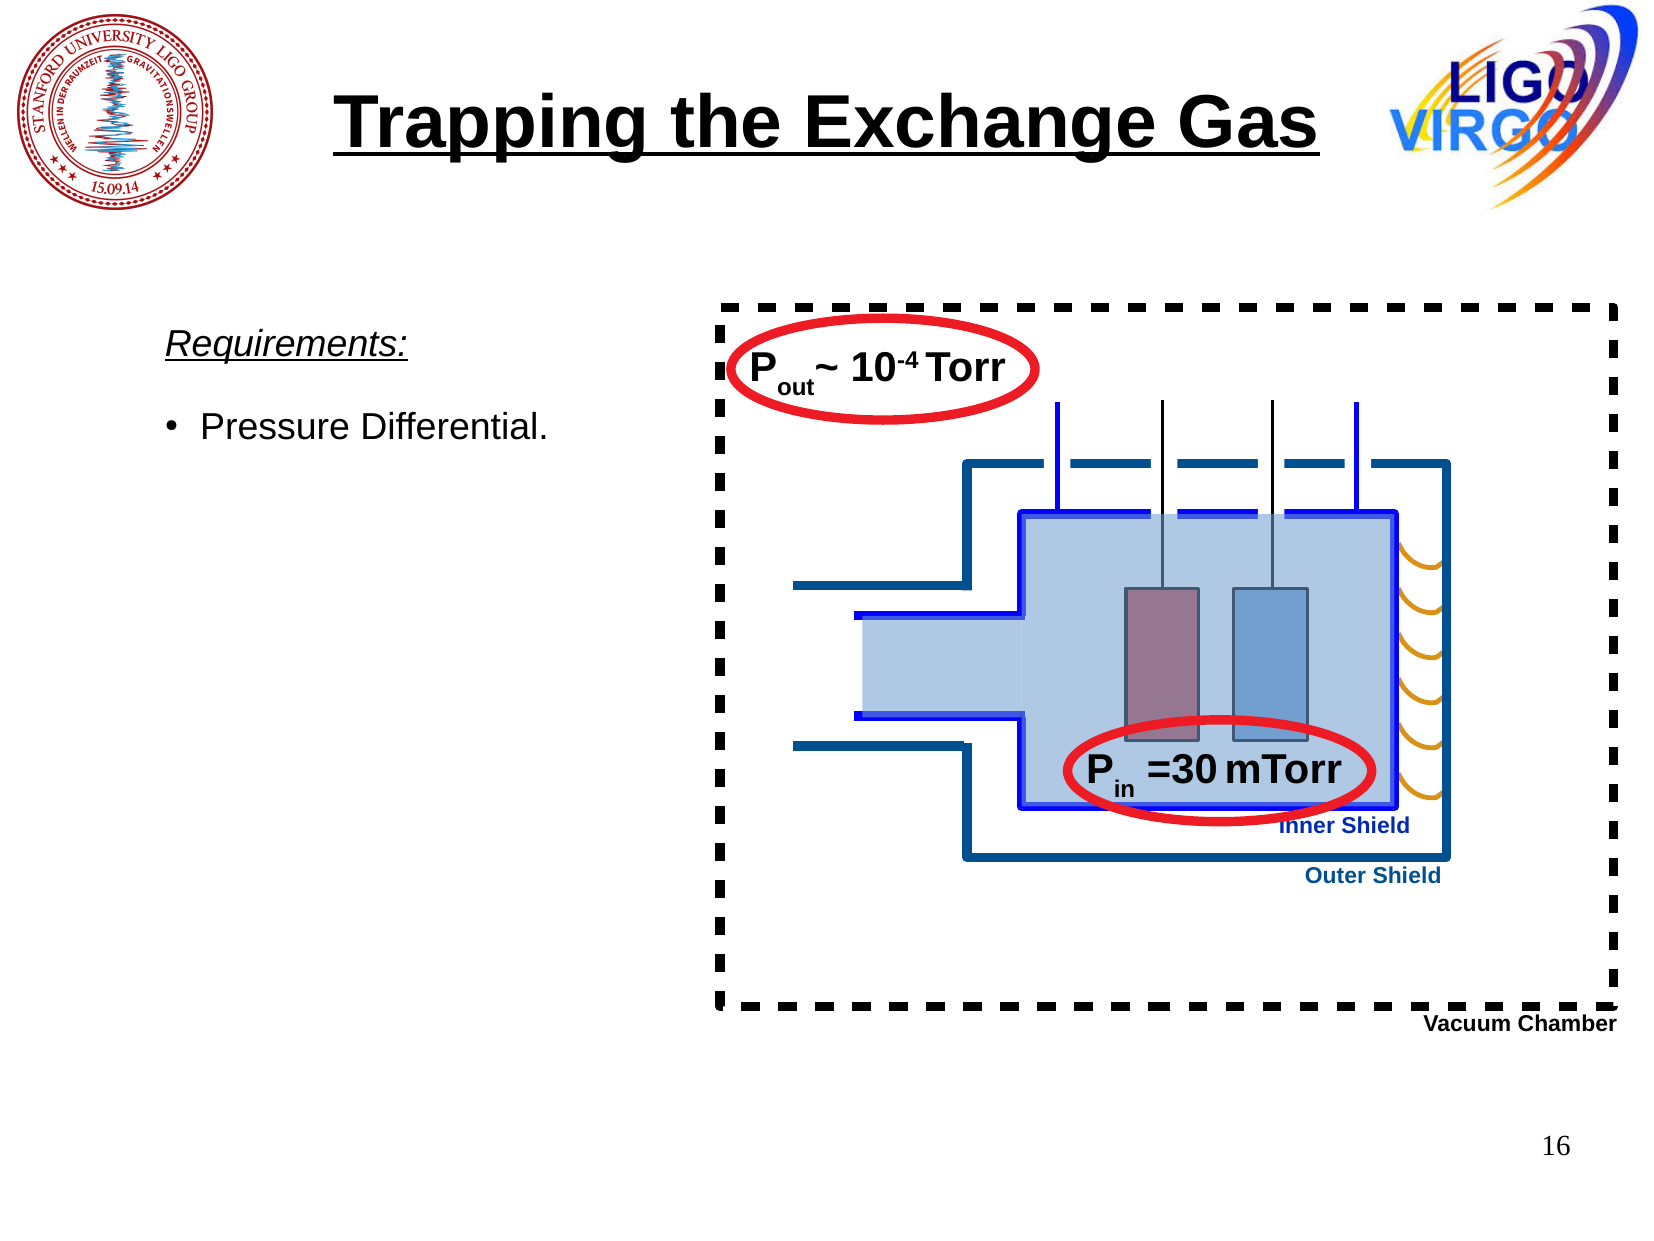

# Trapping the Exchange Gas
Requirements:
Pressure Differential.
Pout~ 10-4 Torr
Pin =30 mTorr
Inner Shield
Outer Shield
Vacuum Chamber
16